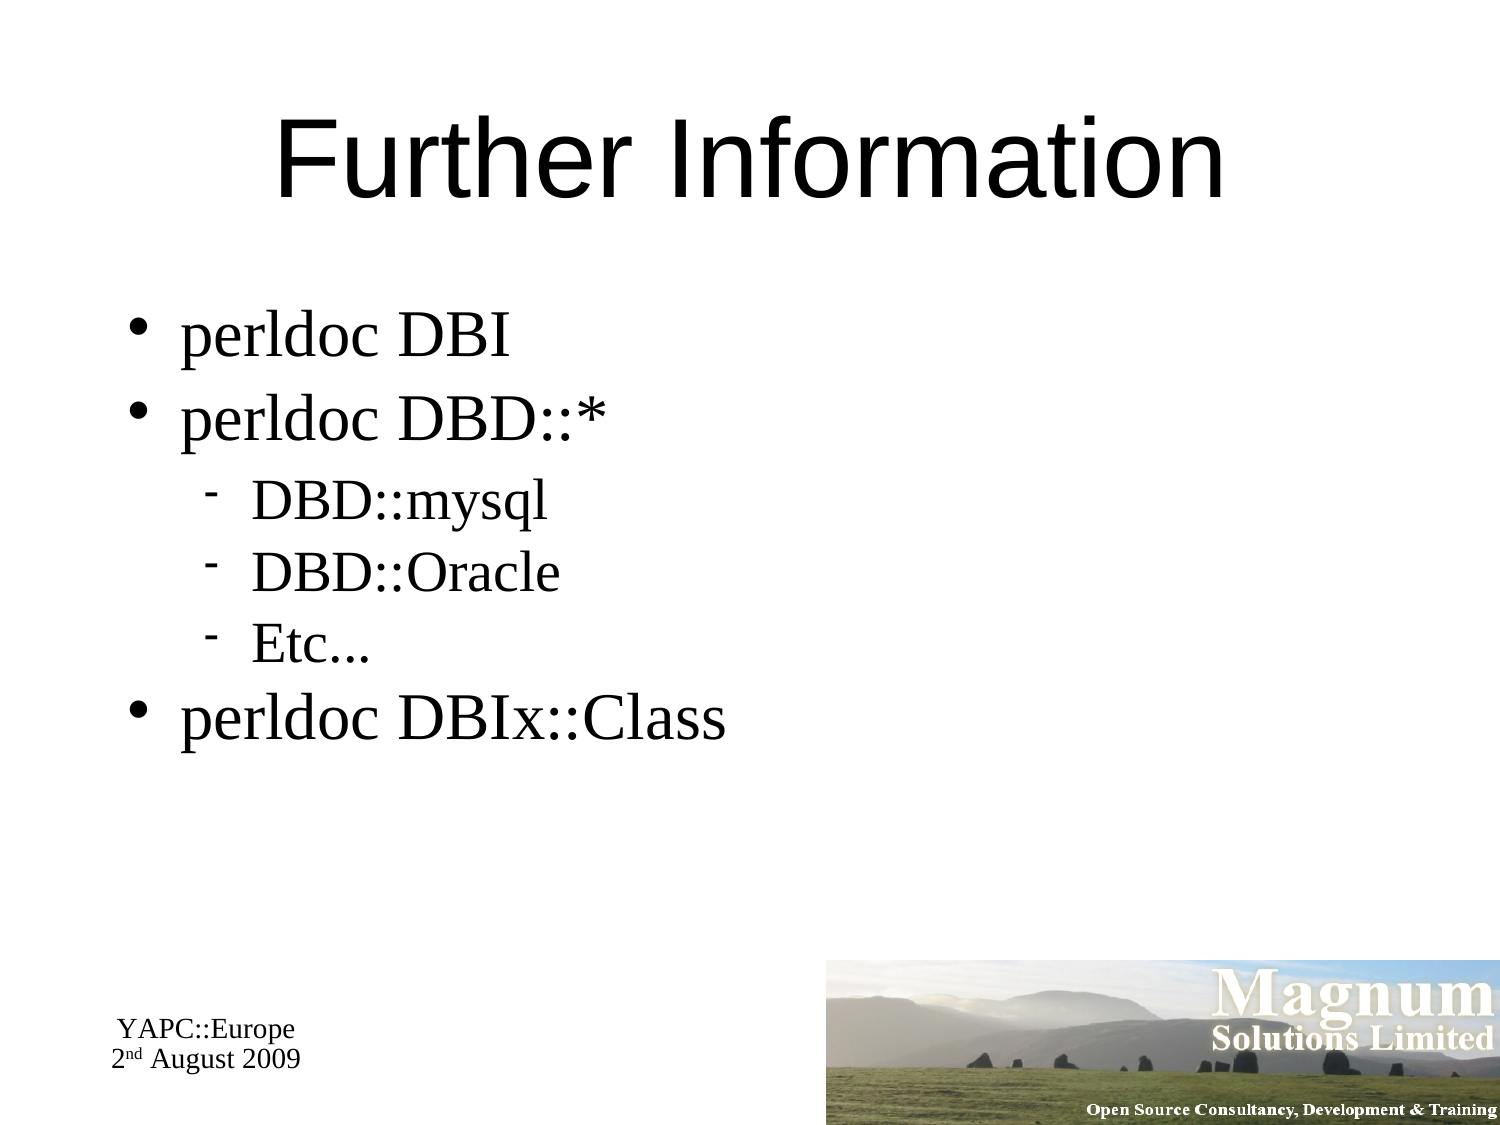

# Further Information
perldoc DBI
perldoc DBD::*
DBD::mysql
DBD::Oracle
Etc...
perldoc DBIx::Class
147